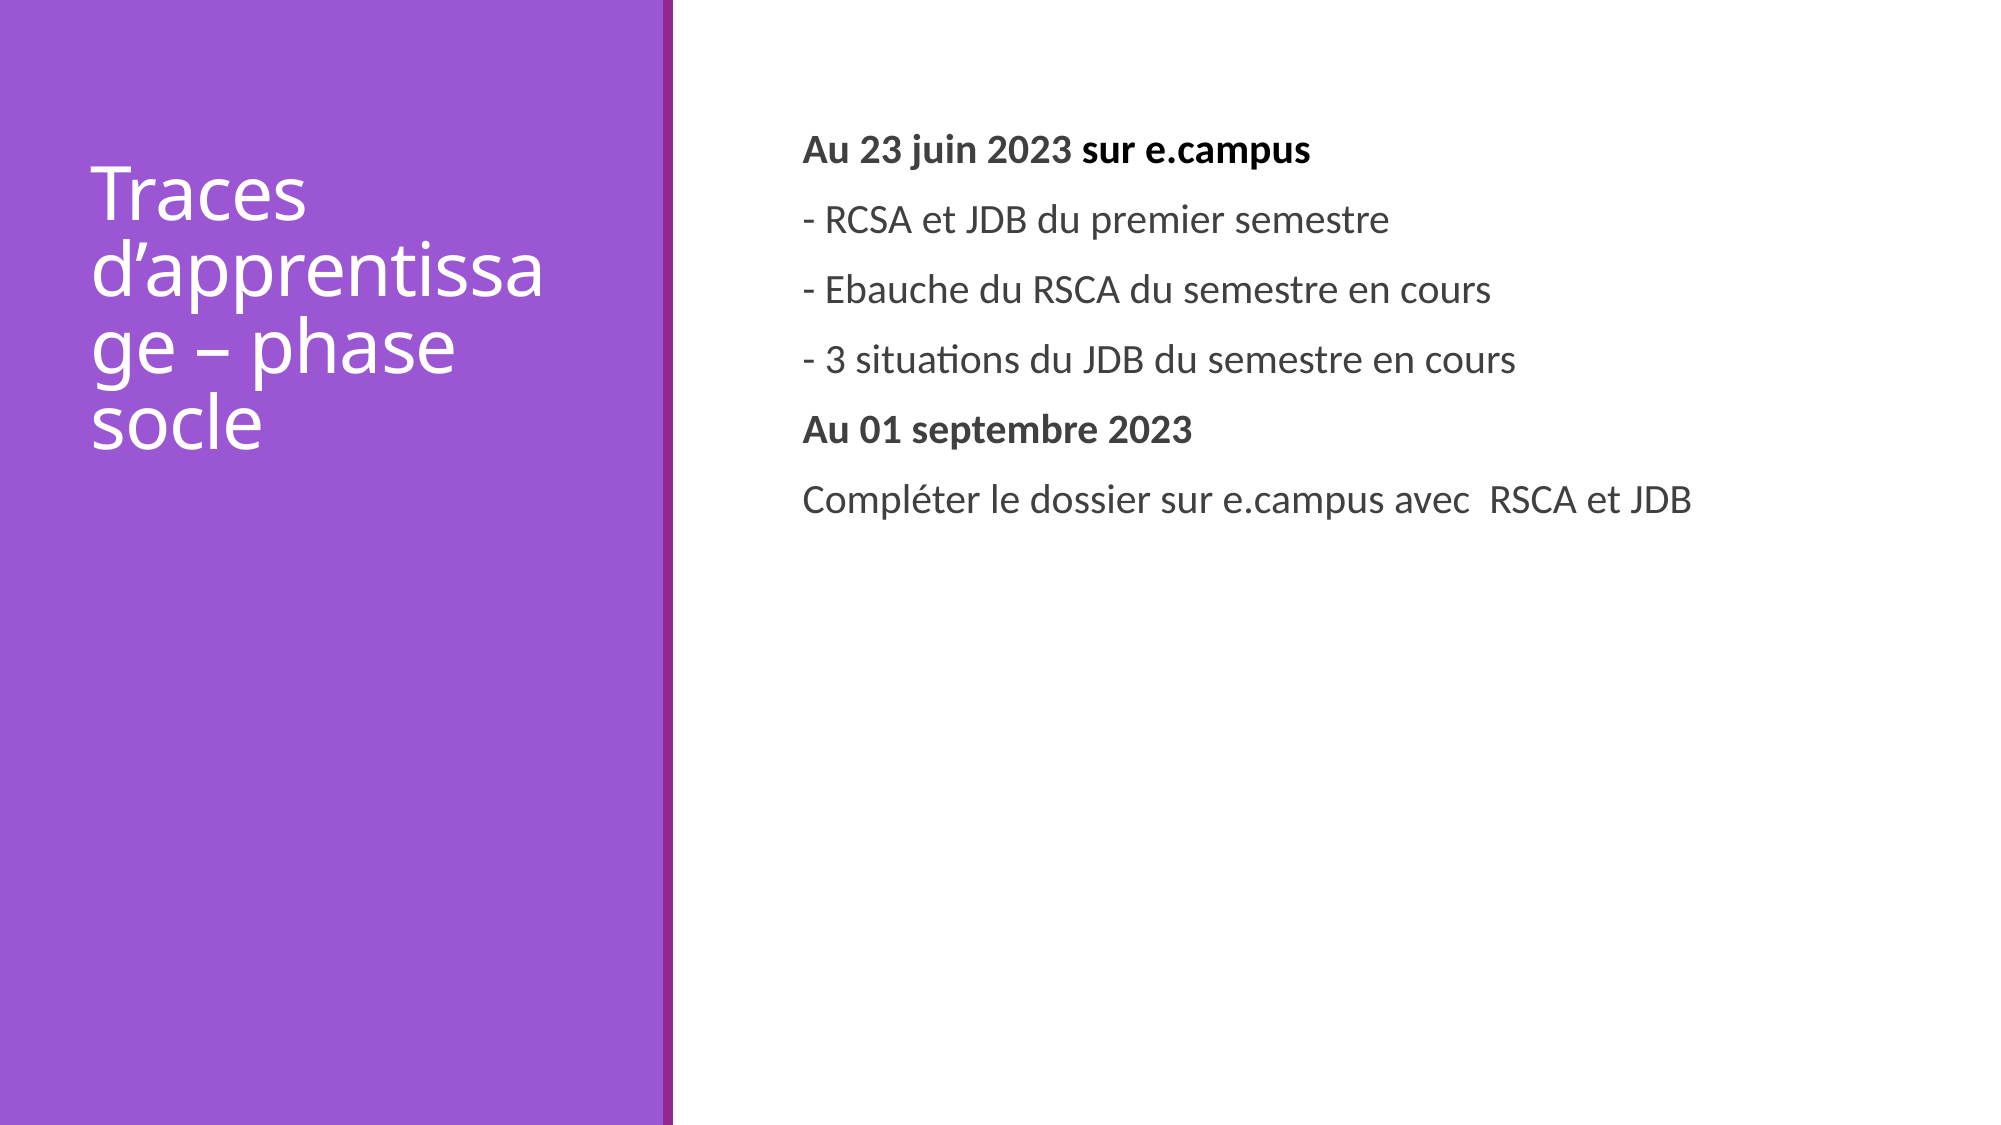

# Traces d’apprentissage – phase socle
Au 23 juin 2023 sur e.campus
- RCSA et JDB du premier semestre
- Ebauche du RSCA du semestre en cours
- 3 situations du JDB du semestre en cours
Au 01 septembre 2023
Compléter le dossier sur e.campus avec RSCA et JDB